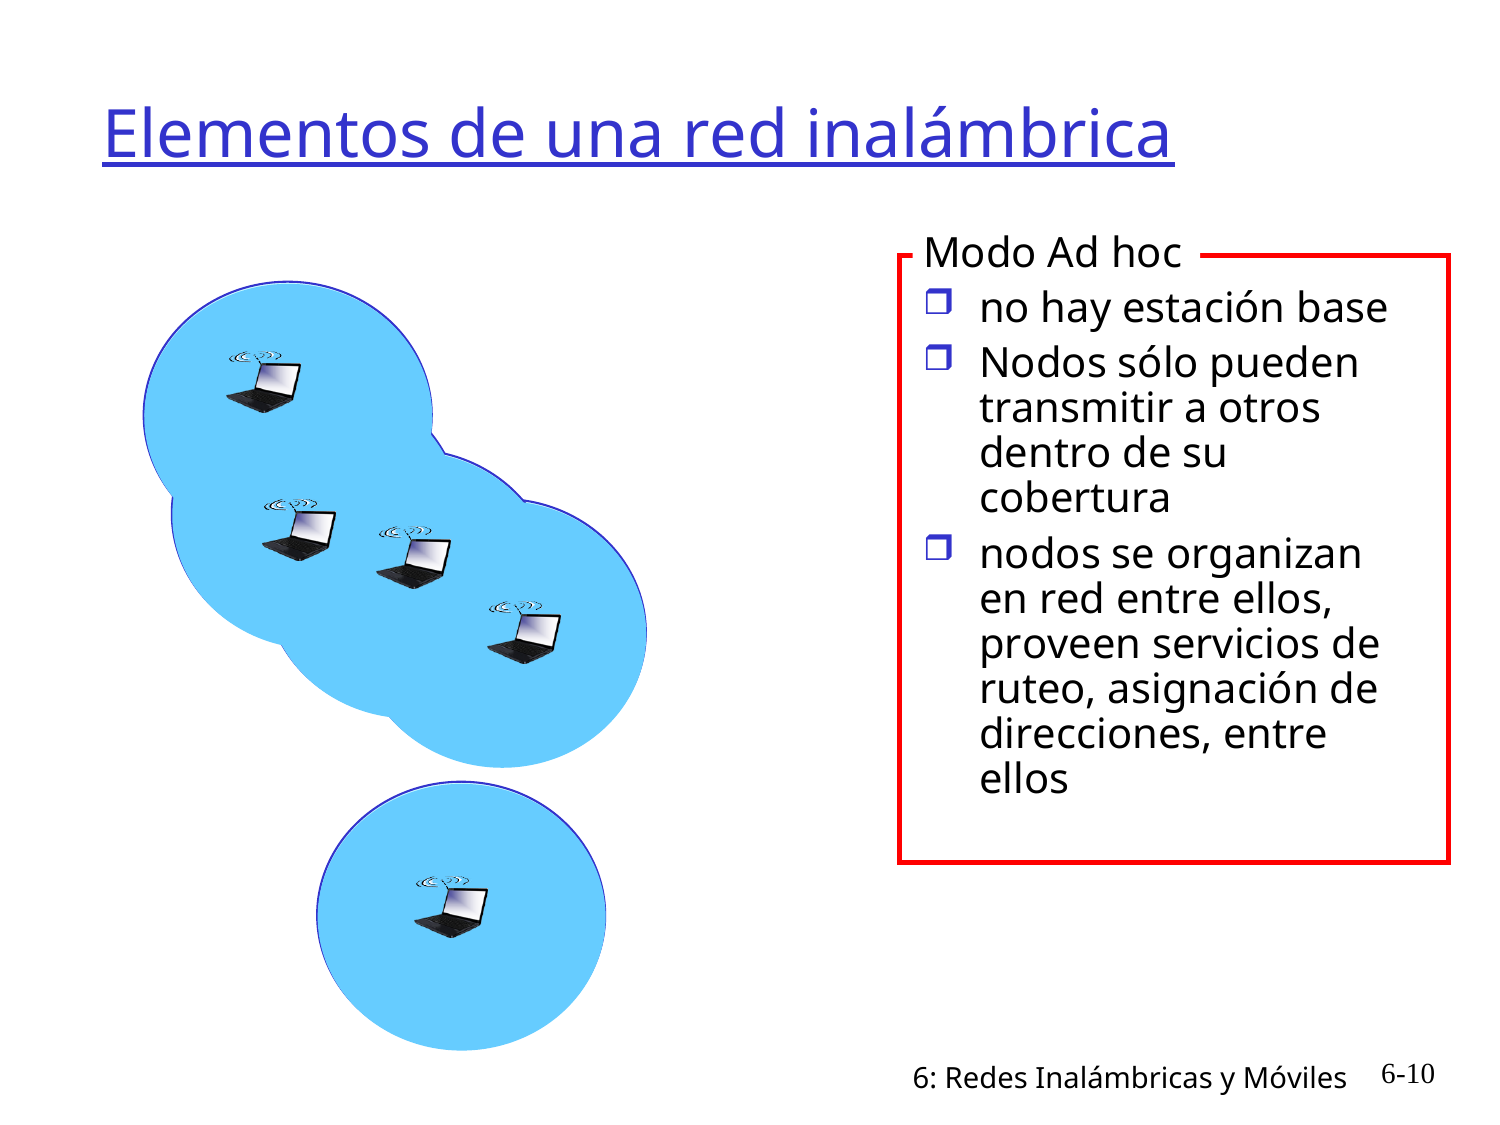

# Elementos de una red inalámbrica
Modo Ad hoc
no hay estación base
Nodos sólo pueden transmitir a otros dentro de su cobertura
nodos se organizan en red entre ellos, proveen servicios de ruteo, asignación de direcciones, entre ellos
10